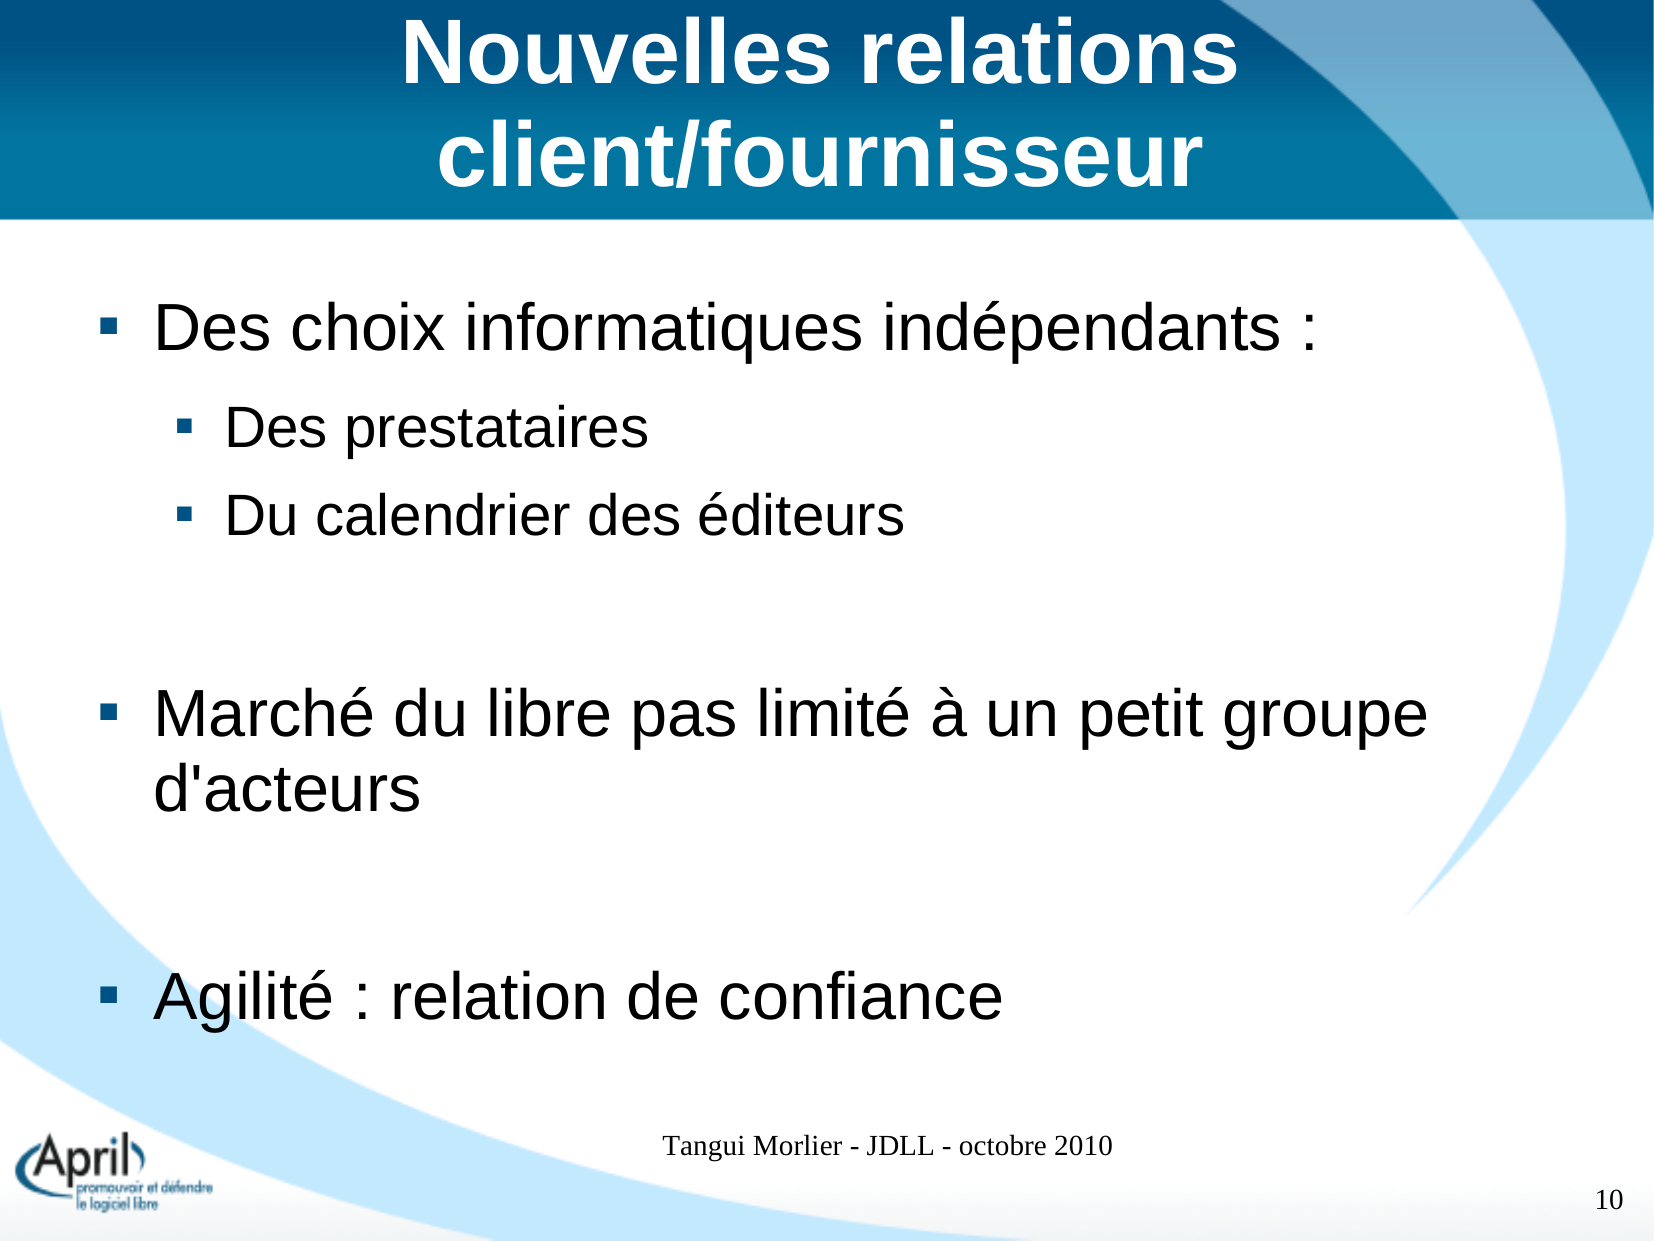

# Nouvelles relations client/fournisseur
Des choix informatiques indépendants :
Des prestataires
Du calendrier des éditeurs
Marché du libre pas limité à un petit groupe d'acteurs
Agilité : relation de confiance
Tangui Morlier - JDLL - octobre 2010
10